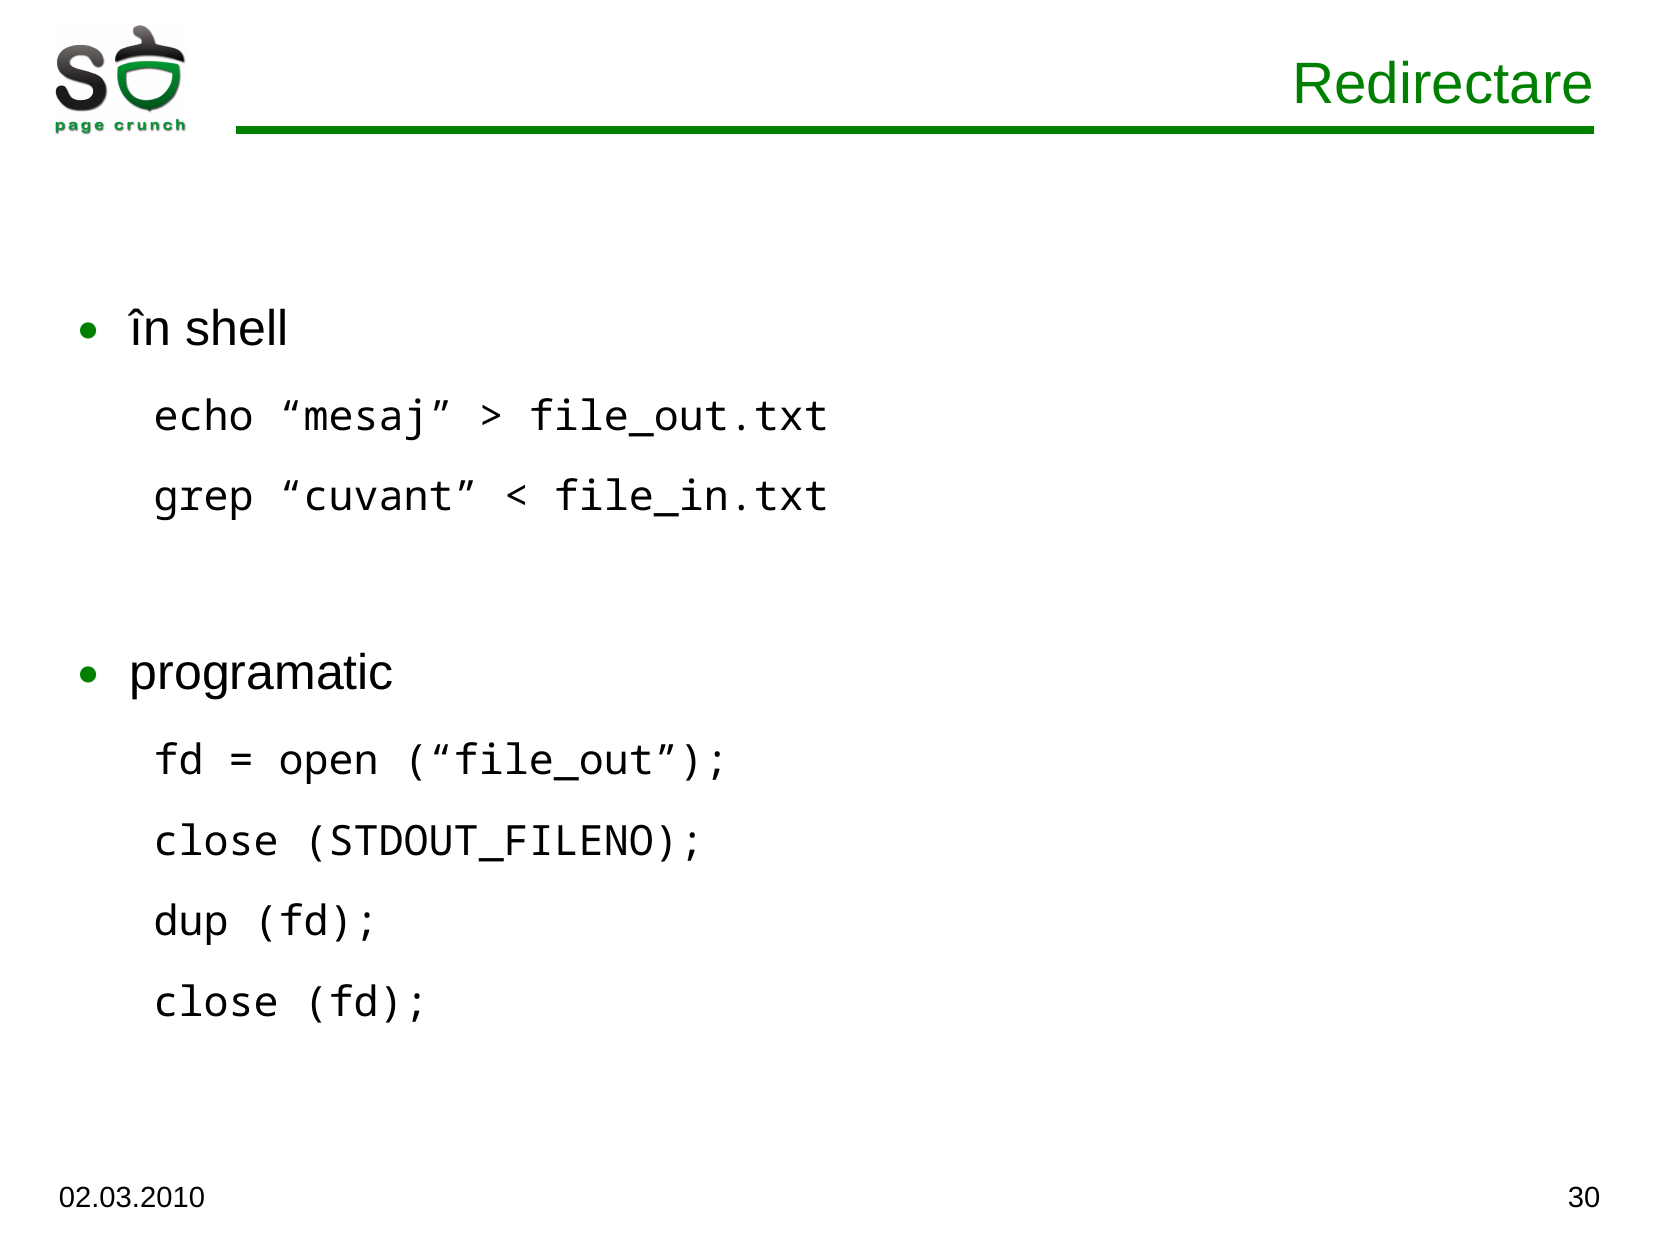

# Redirectare
în shell
echo “mesaj” > file_out.txt
grep “cuvant” < file_in.txt
programatic
fd = open (“file_out”);
close (STDOUT_FILENO);
dup (fd);
close (fd);
02.03.2010
30